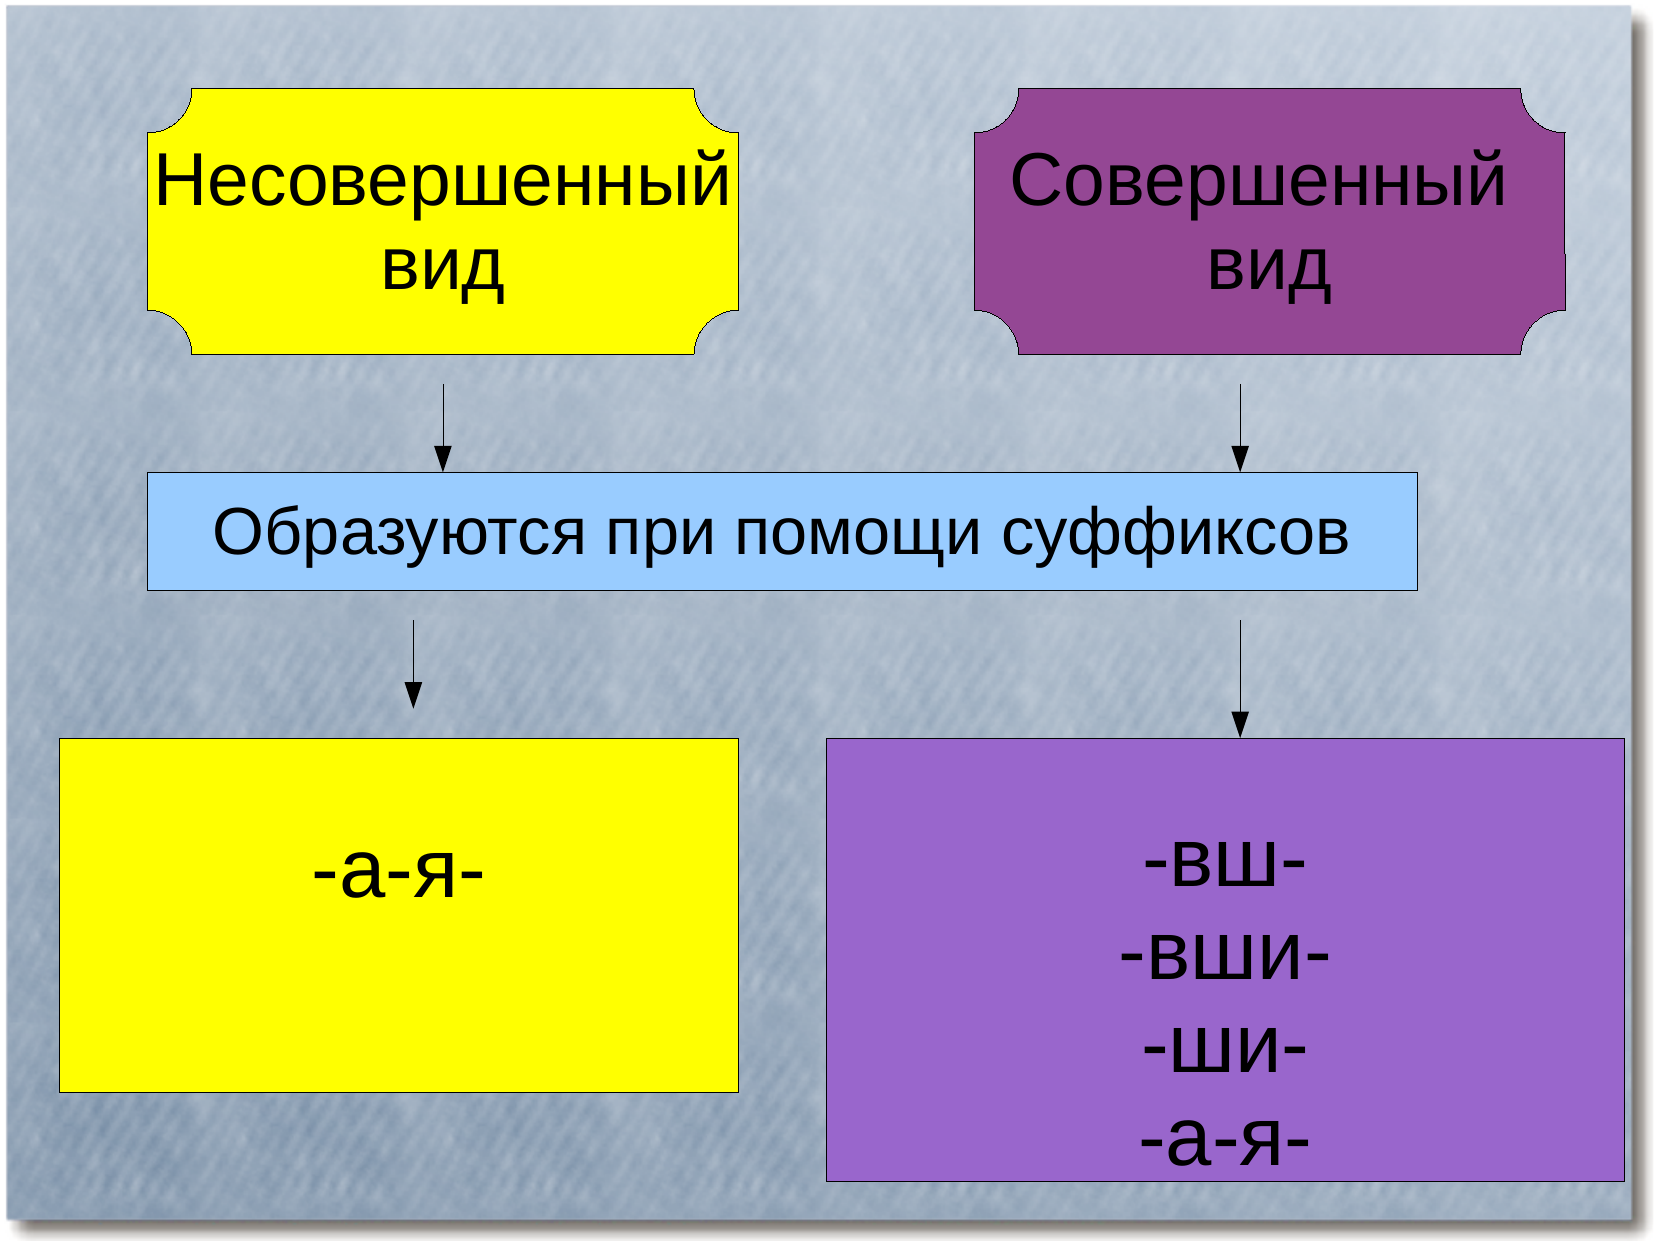

Несовершенный
вид
Совершенный
вид
Образуются при помощи суффиксов
-а-я-
-вш-
-вши-
-ши-
-а-я-